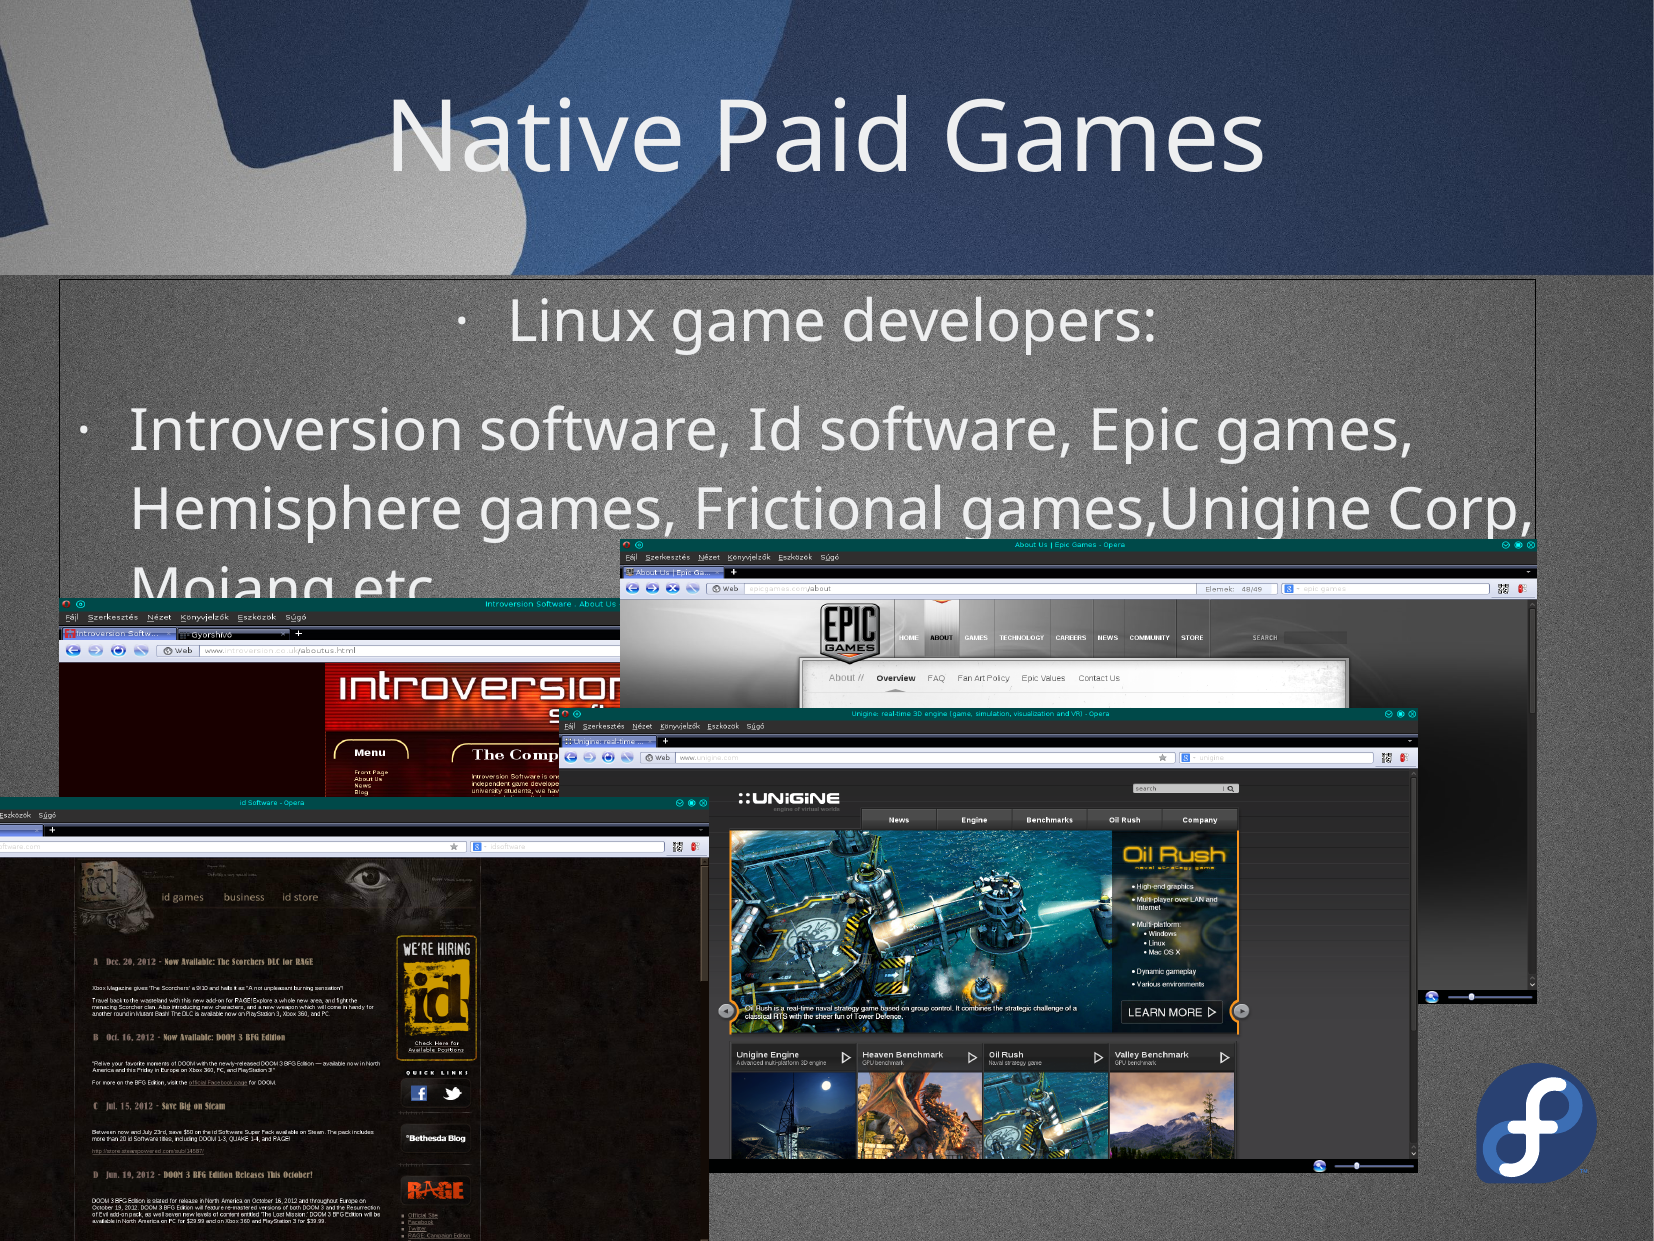

# Native Paid Games
Linux game developers:
Introversion software, Id software, Epic games, Hemisphere games, Frictional games,Unigine Corp, Mojang,etc